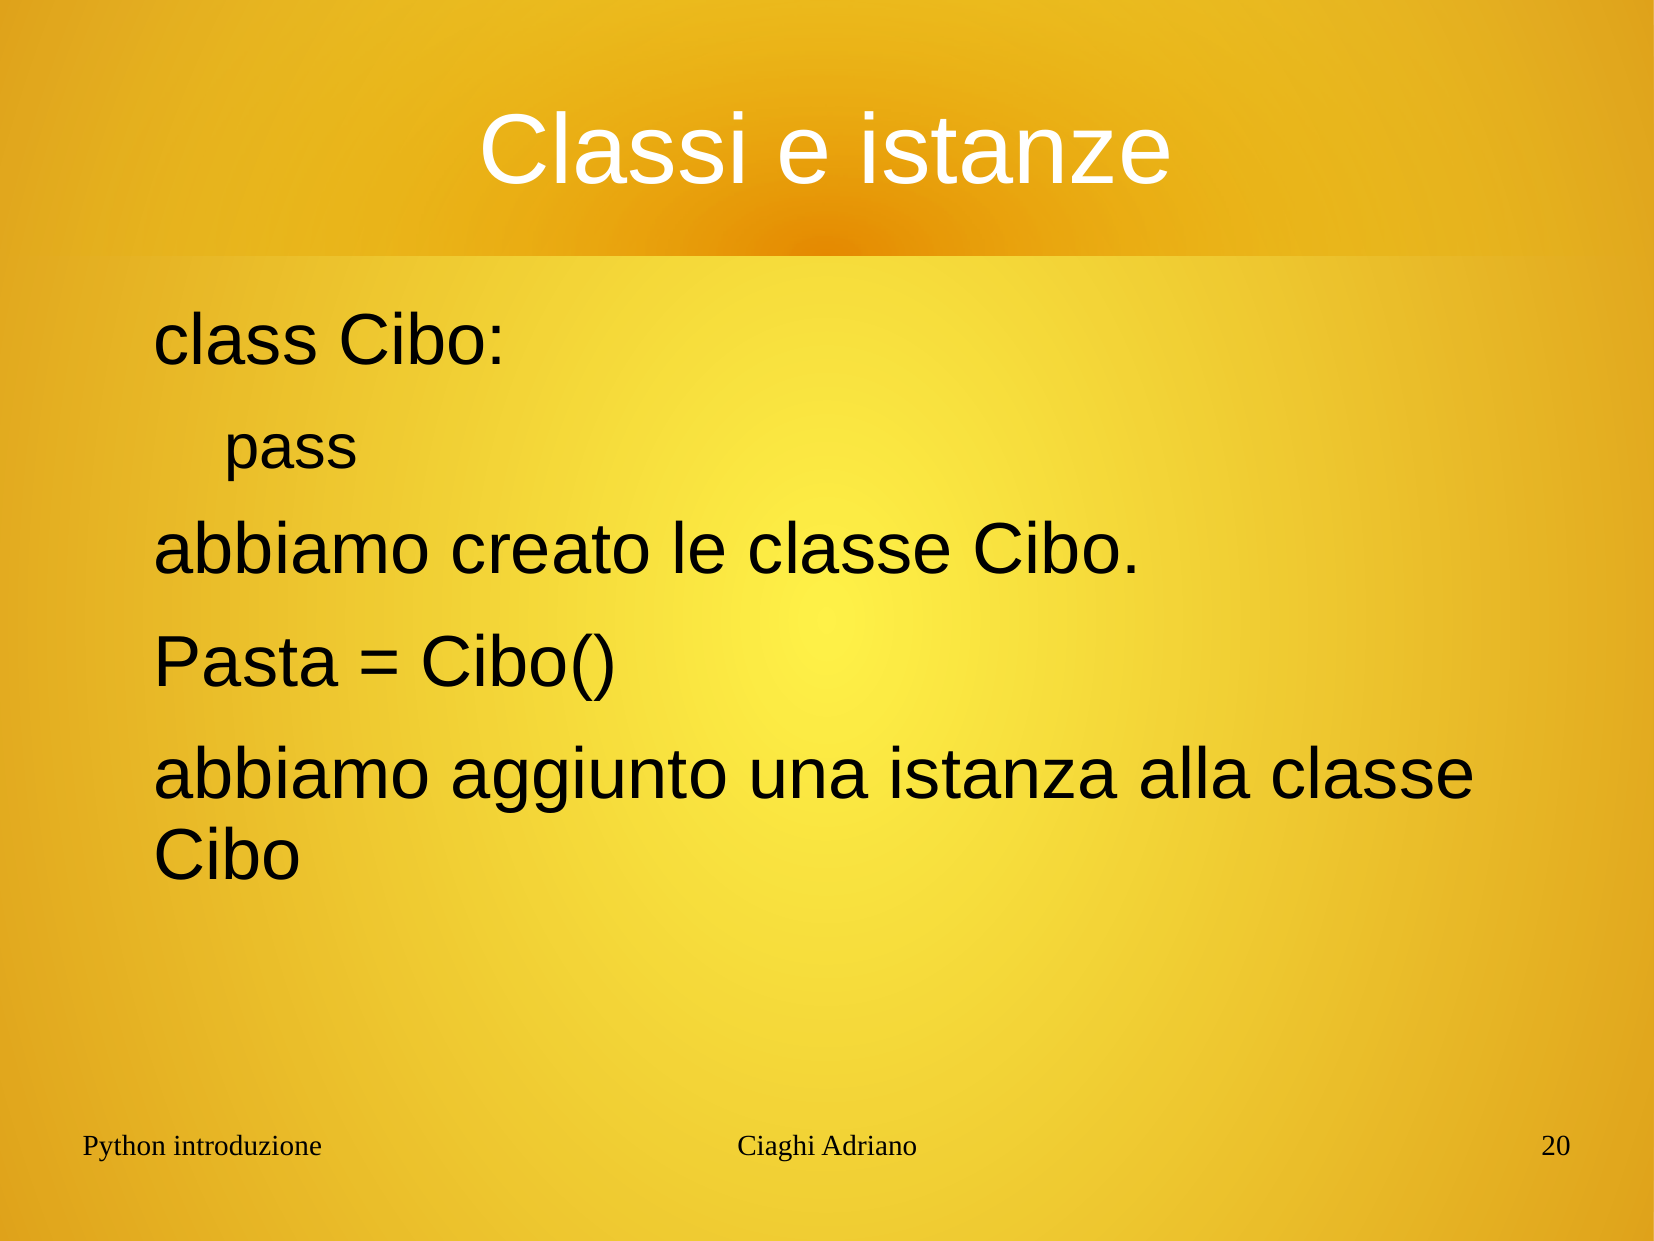

# Classi e istanze
class Cibo:
pass
abbiamo creato le classe Cibo.
Pasta = Cibo()
abbiamo aggiunto una istanza alla classe Cibo
Python introduzione
Ciaghi Adriano
20